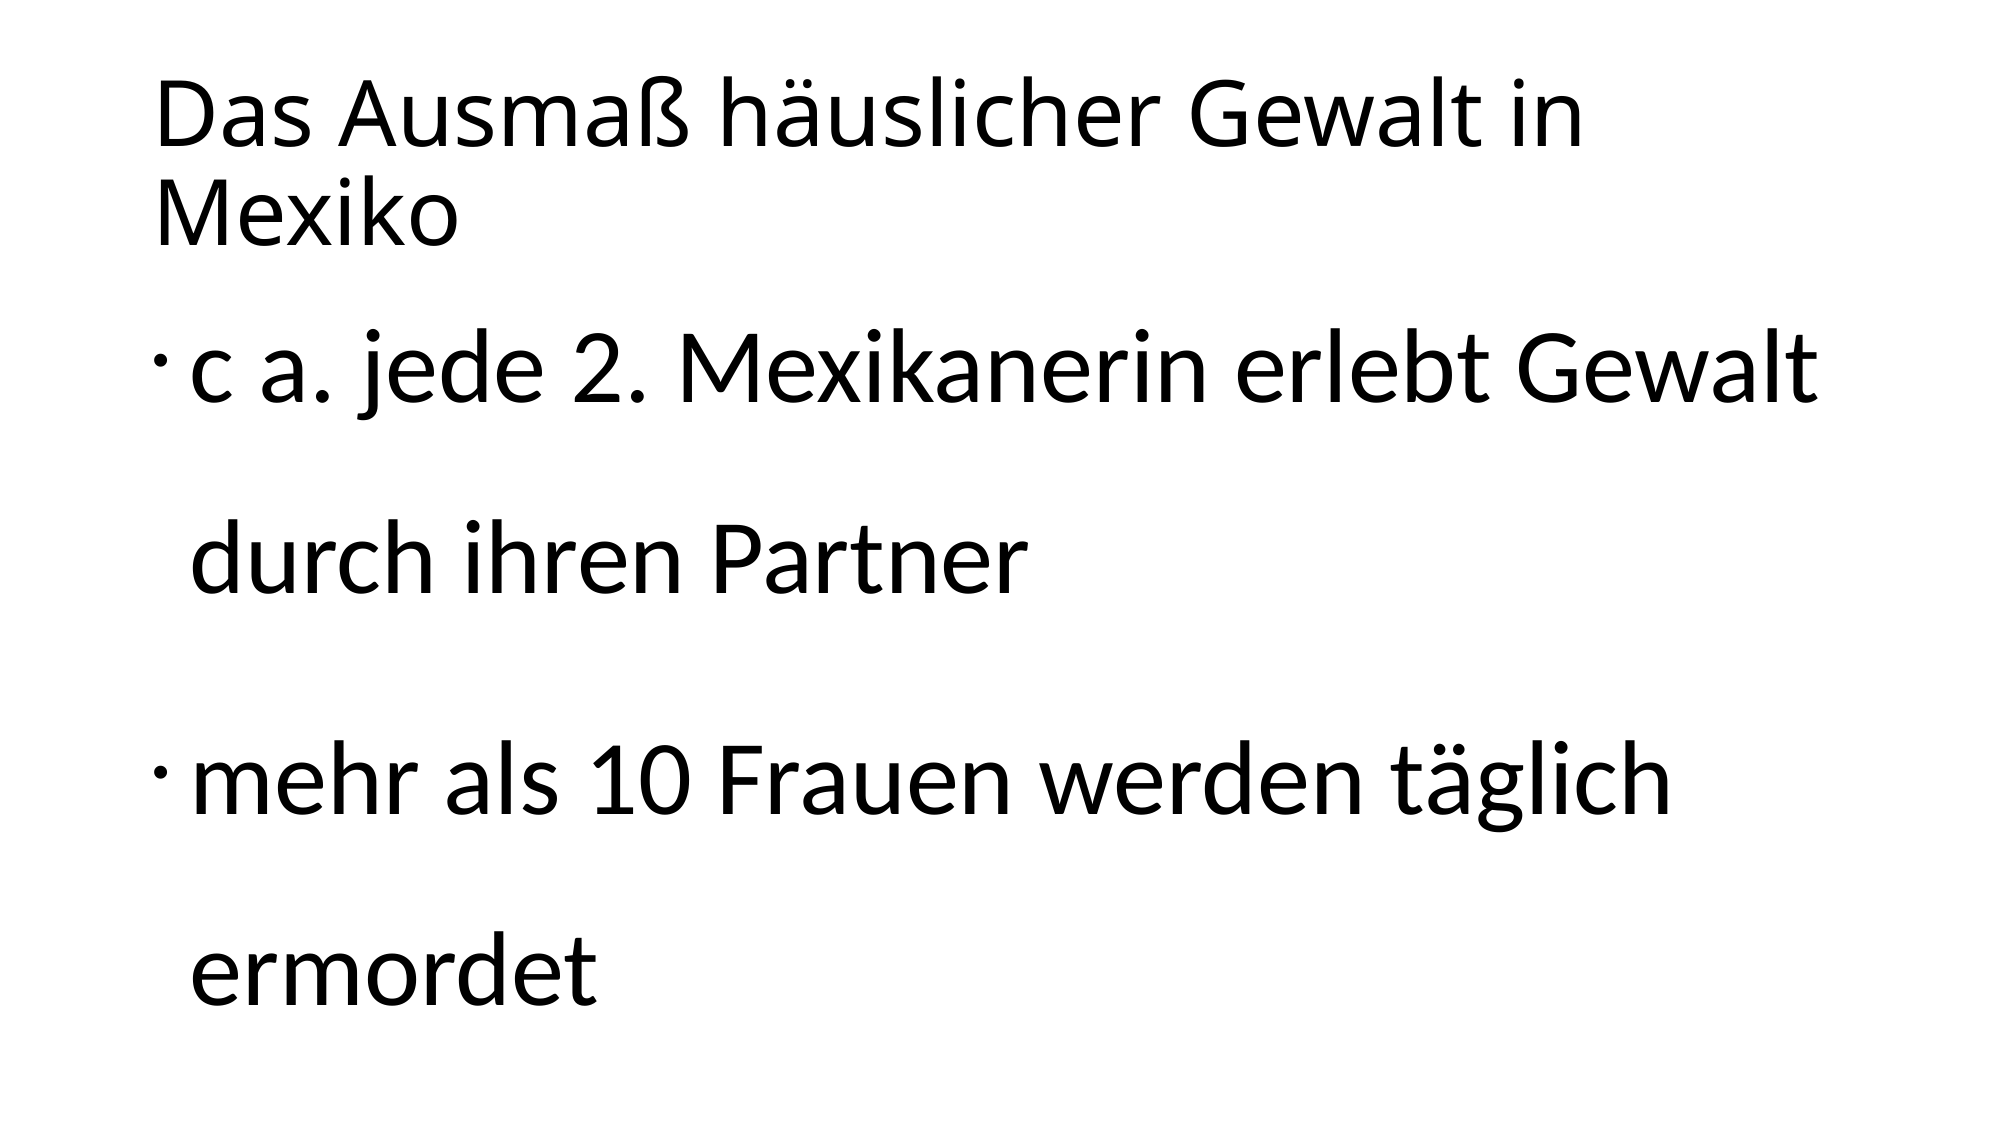

# Das Ausmaß häuslicher Gewalt in Mexiko
c a. jede 2. Mexikanerin erlebt Gewalt durch ihren Partner
mehr als 10 Frauen werden täglich ermordet
in den vergangenen 5 Jahren stieg die Femizid-Rate um 60 %.
Mord ist die zweithäufigste Todesursache von Frauen in Mexiko
 (2018: 898, 2019: 969, 2020: 1844 Femizide)
21 000 Frauen gelten als vermisst. Besonders Frauen, die sich wehren, werden entführt und ermordet (Trennung/Scheidung)
93 % aller Verbrechen gegen Frauen bleiben ungestraft
Quelle: Sekretariat für Sicherheit und für den Schutz der Bürger